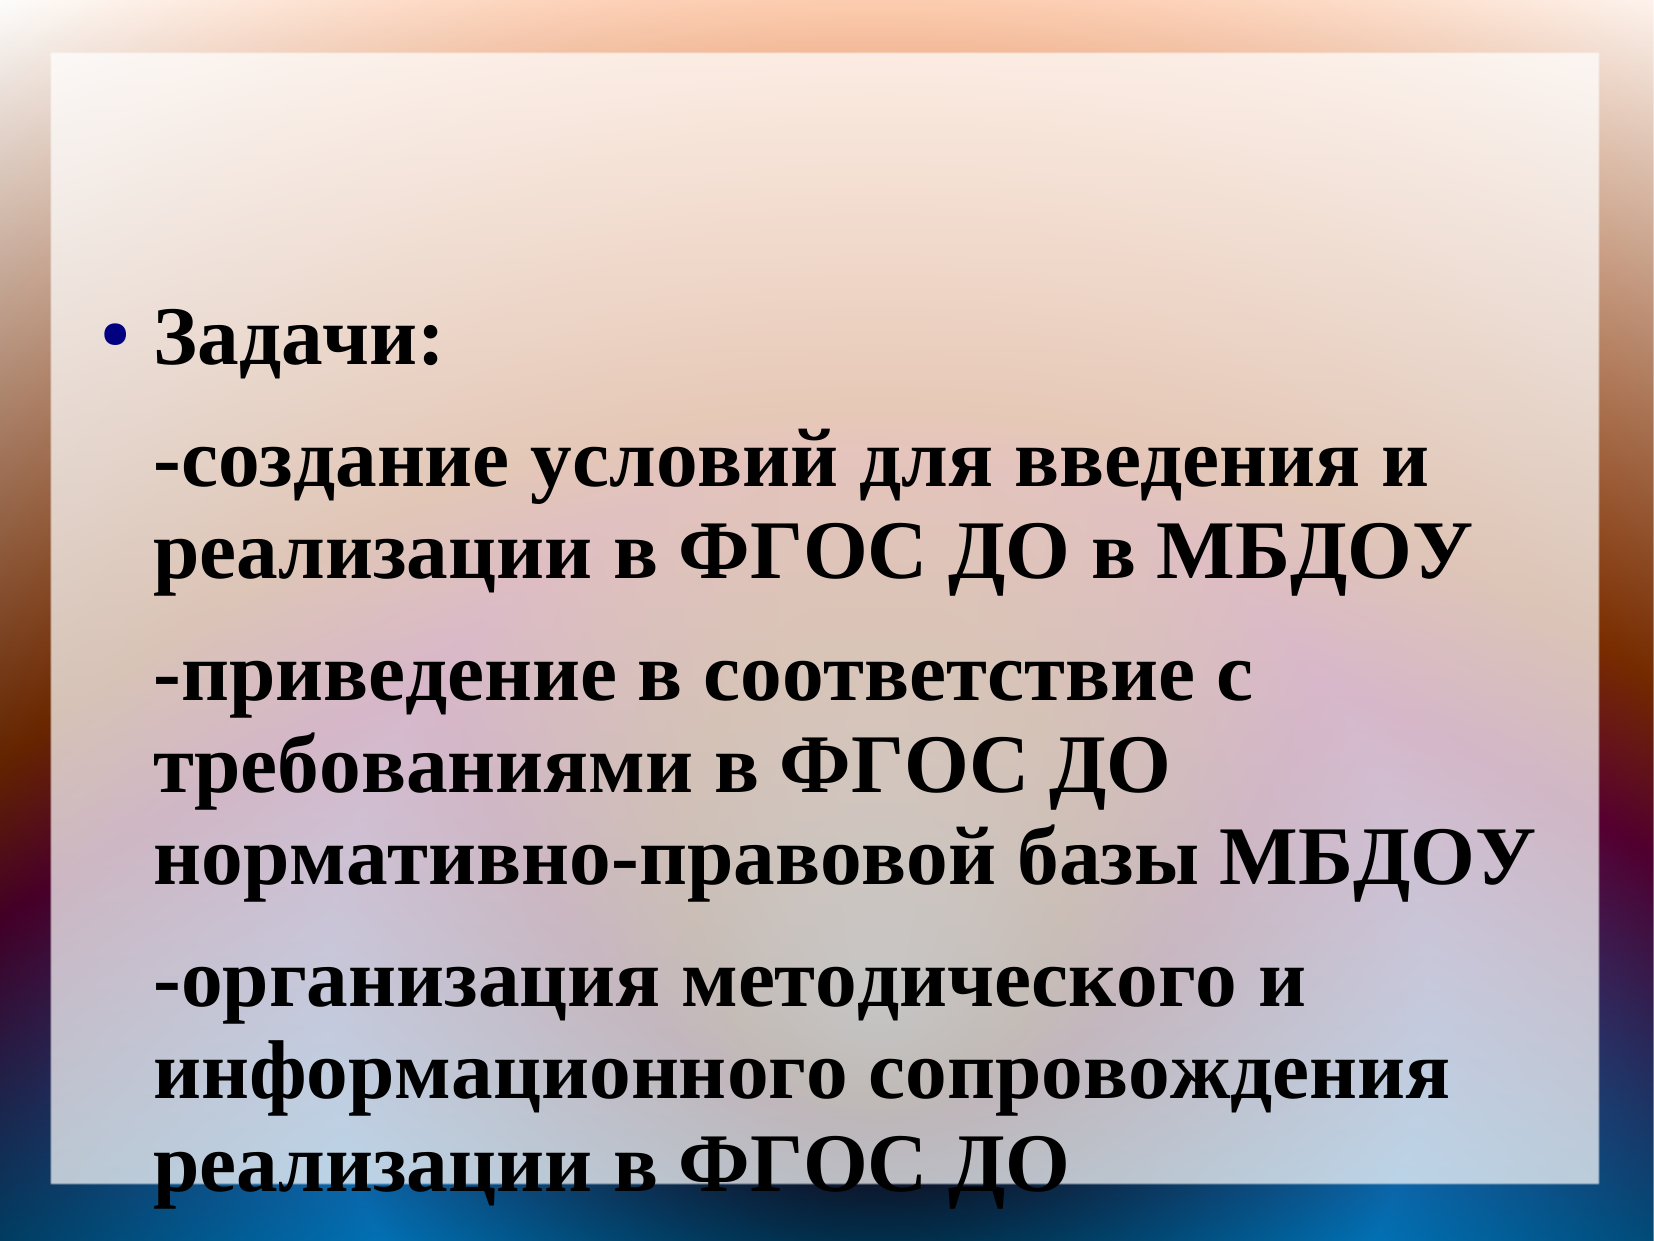

#
Задачи:
-создание условий для введения и реализации в ФГОС ДО в МБДОУ
-приведение в соответствие с требованиями в ФГОС ДО нормативно-правовой базы МБДОУ
-организация методического и информационного сопровождения реализации в ФГОС ДО